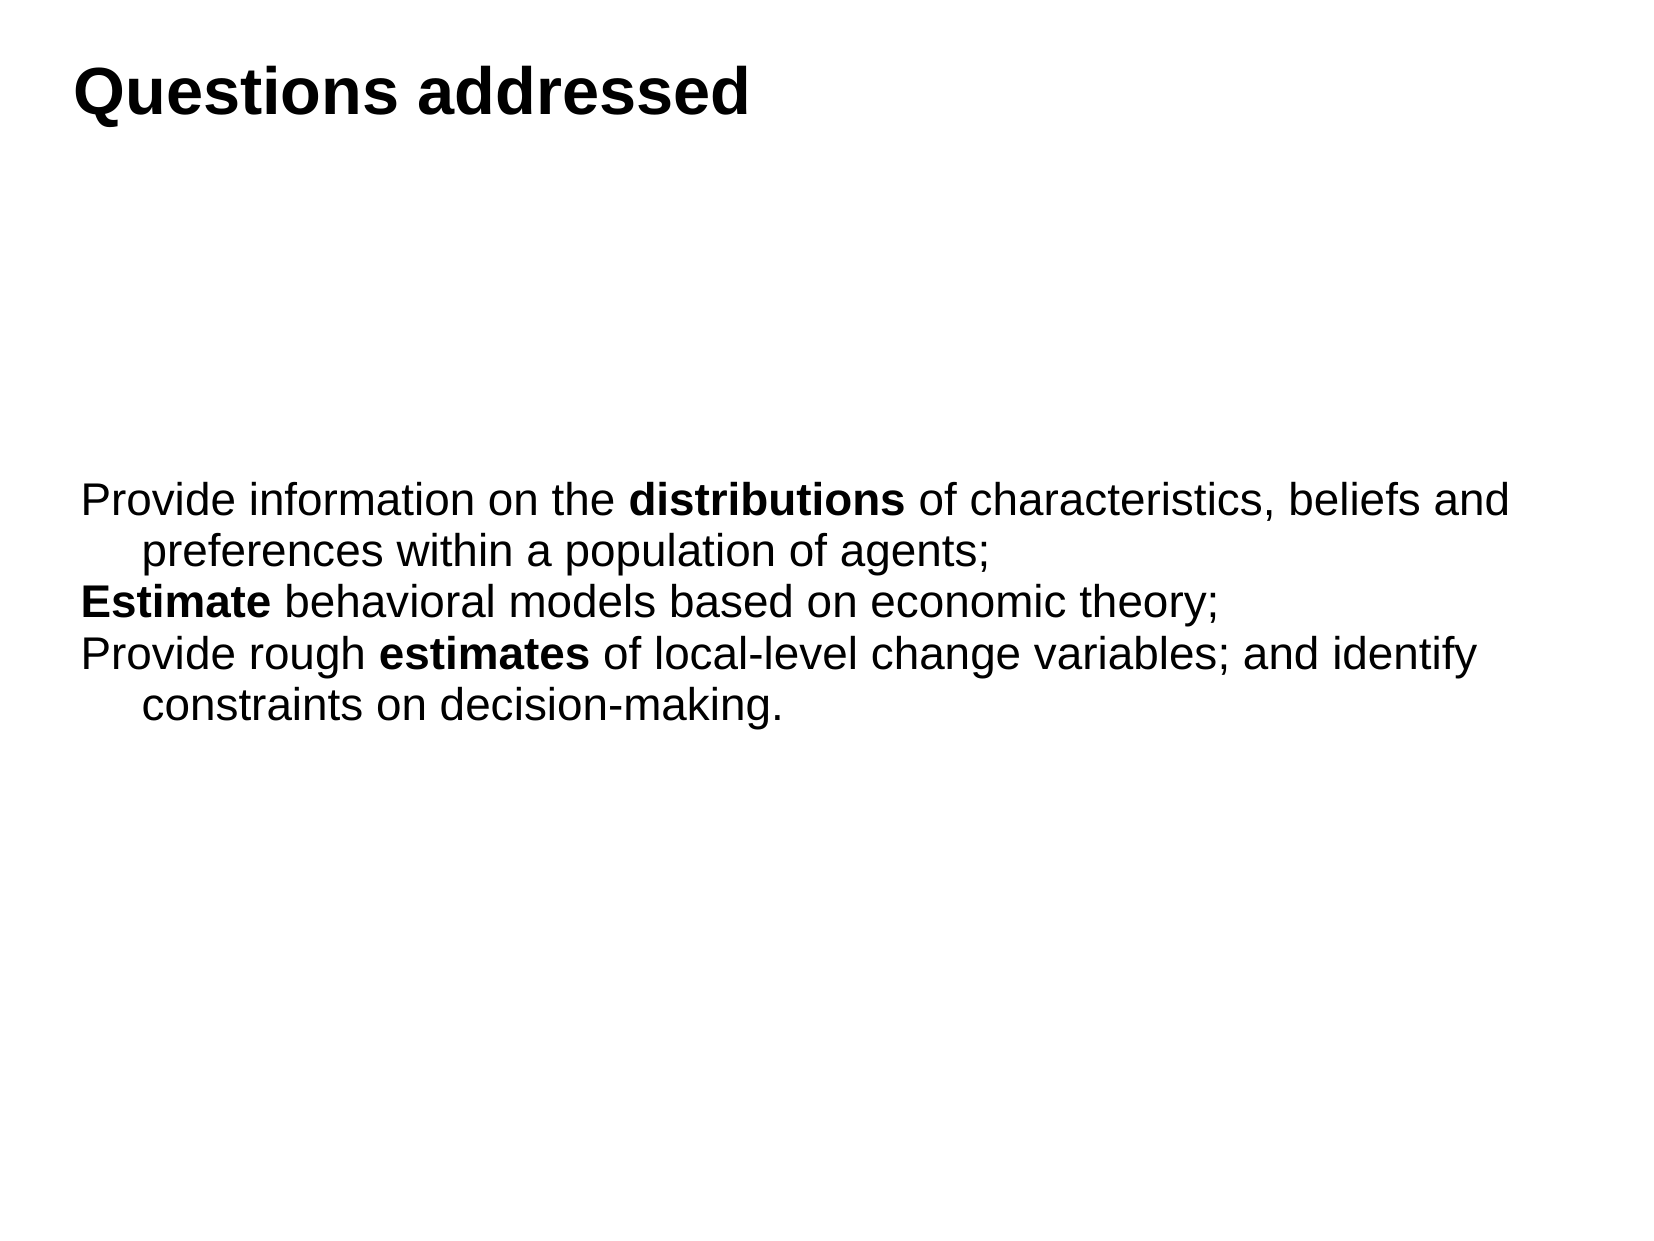

Questions addressed
 Provide information on the distributions of characteristics, beliefs and 			preferences within a population of agents;
 Estimate behavioral models based on economic theory;
 Provide rough estimates of local-level change variables; and identify 			constraints on decision-making.